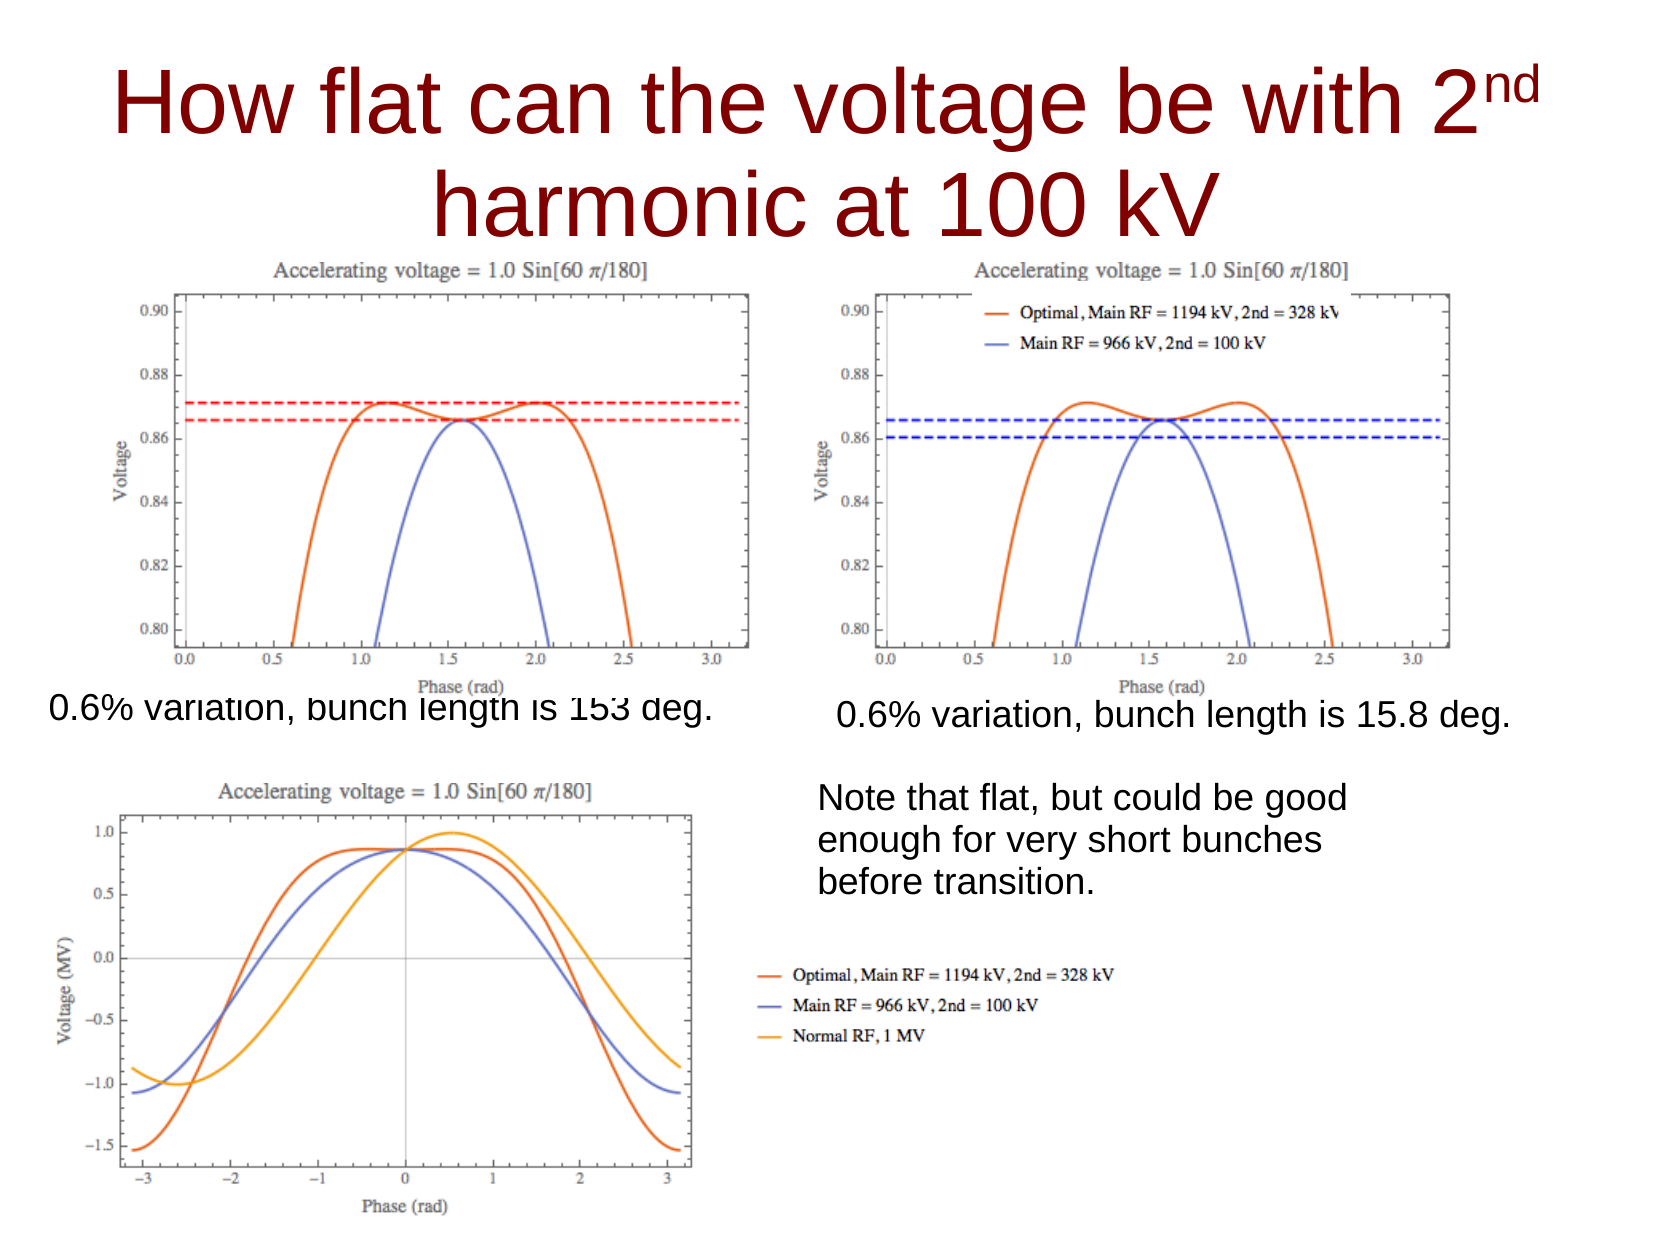

# How flat can the voltage be with 2nd harmonic at 100 kV
0.6% variation, bunch length is 153 deg.
0.6% variation, bunch length is 15.8 deg.
Note that flat, but could be good enough for very short bunches before transition.